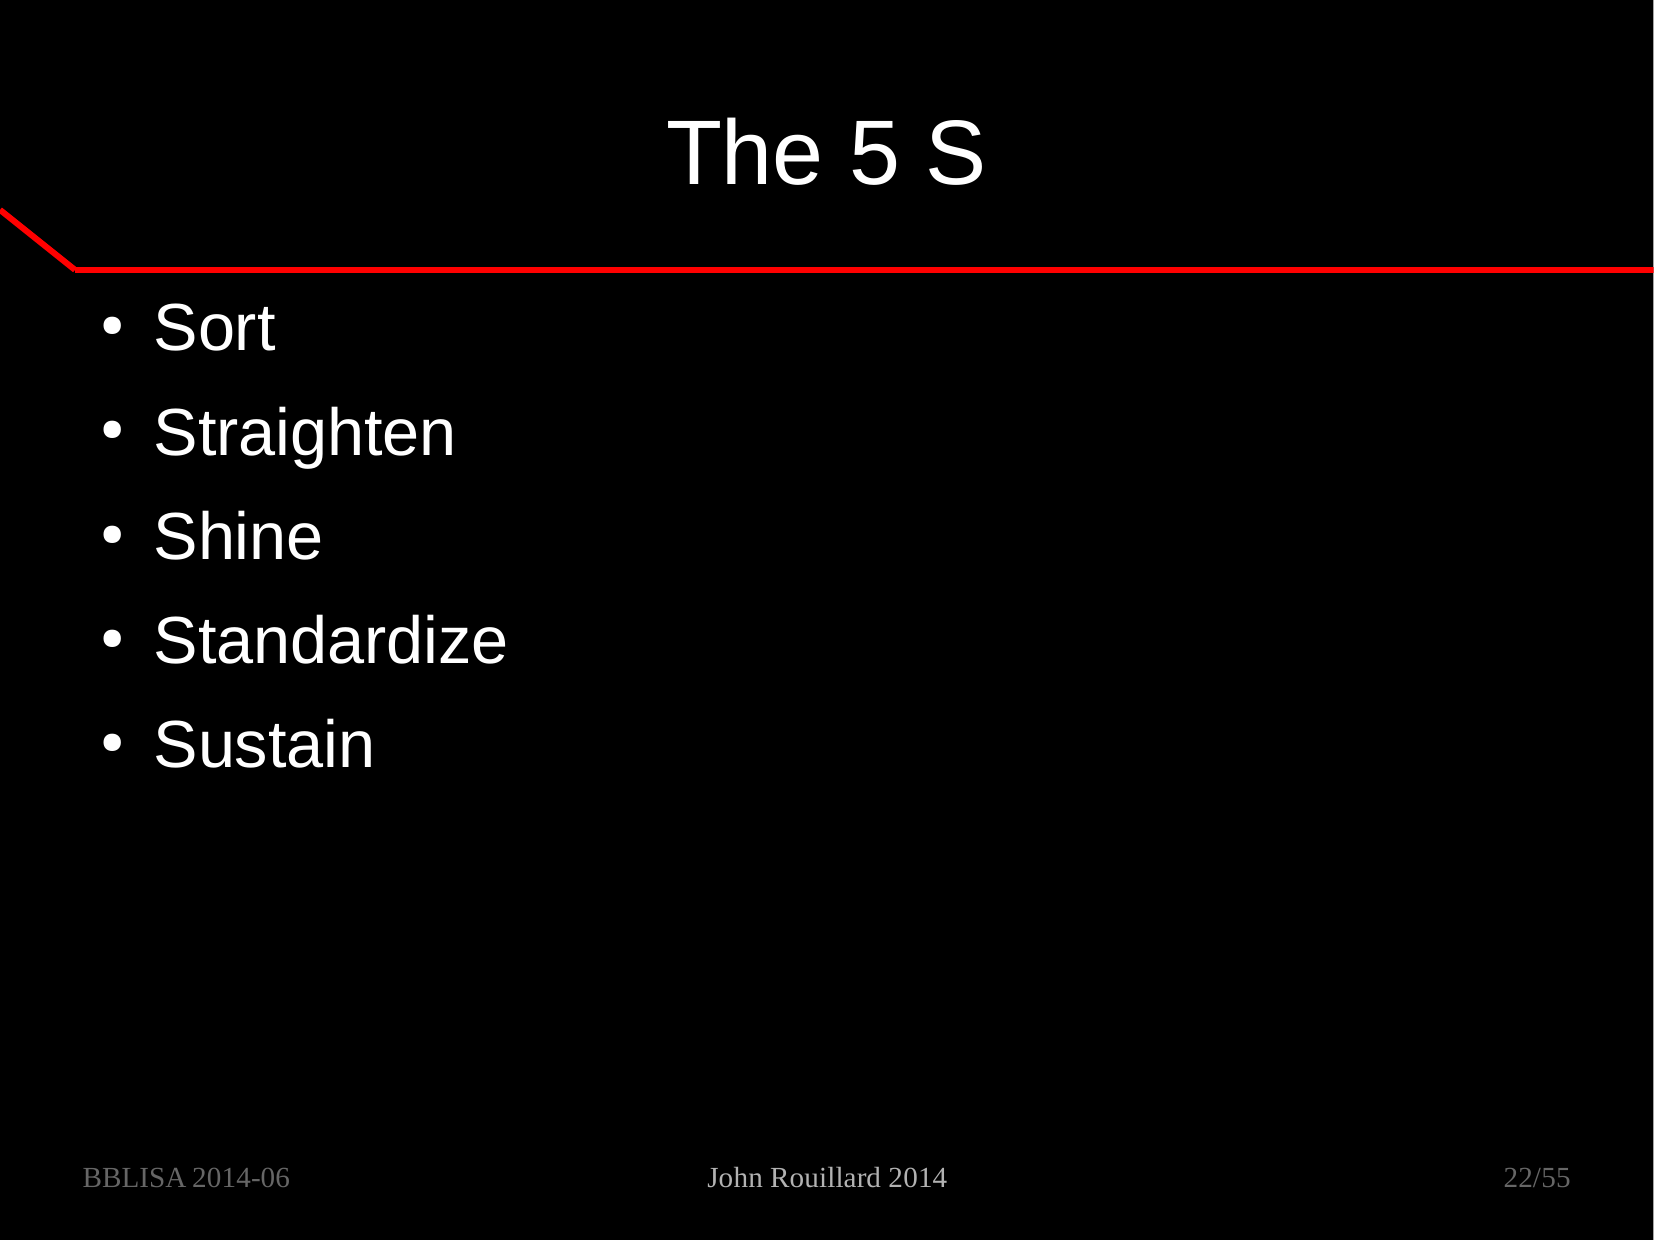

# The 5 S
Sort
Straighten
Shine
Standardize
Sustain
BBLISA 2014-06
John Rouillard 2014
22